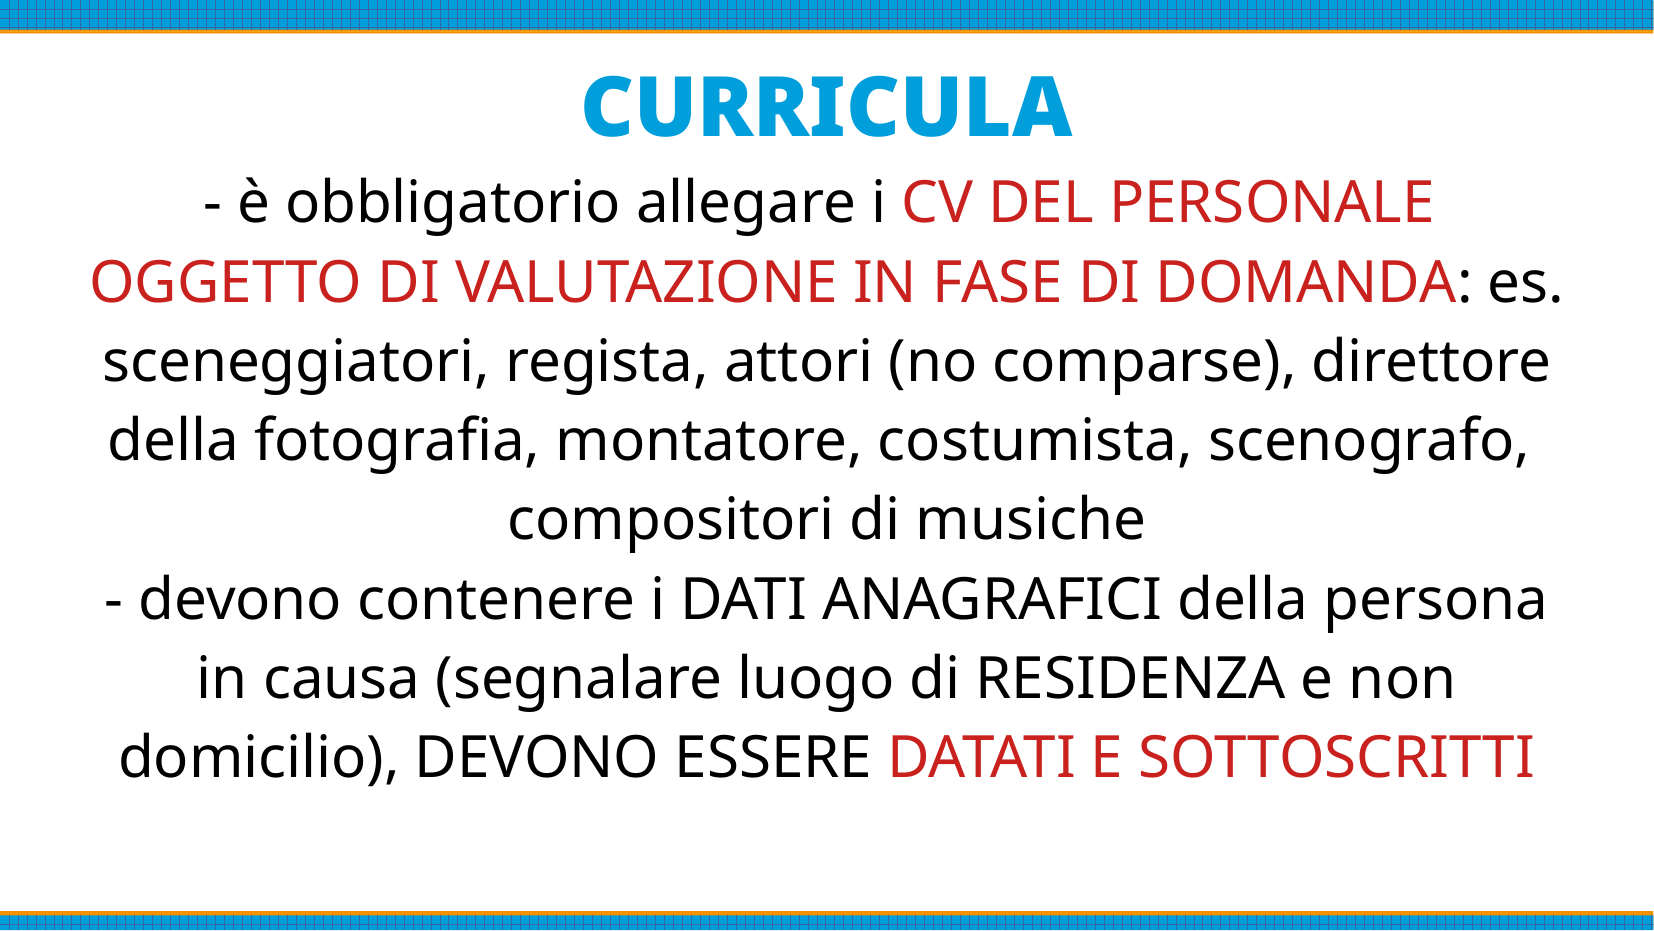

# CURRICULA
- è obbligatorio allegare i CV DEL PERSONALE
OGGETTO DI VALUTAZIONE IN FASE DI DOMANDA: es. sceneggiatori, regista, attori (no comparse), direttore della fotografia, montatore, costumista, scenografo,
compositori di musiche
- devono contenere i DATI ANAGRAFICI della persona in causa (segnalare luogo di RESIDENZA e non domicilio), DEVONO ESSERE DATATI E SOTTOSCRITTI